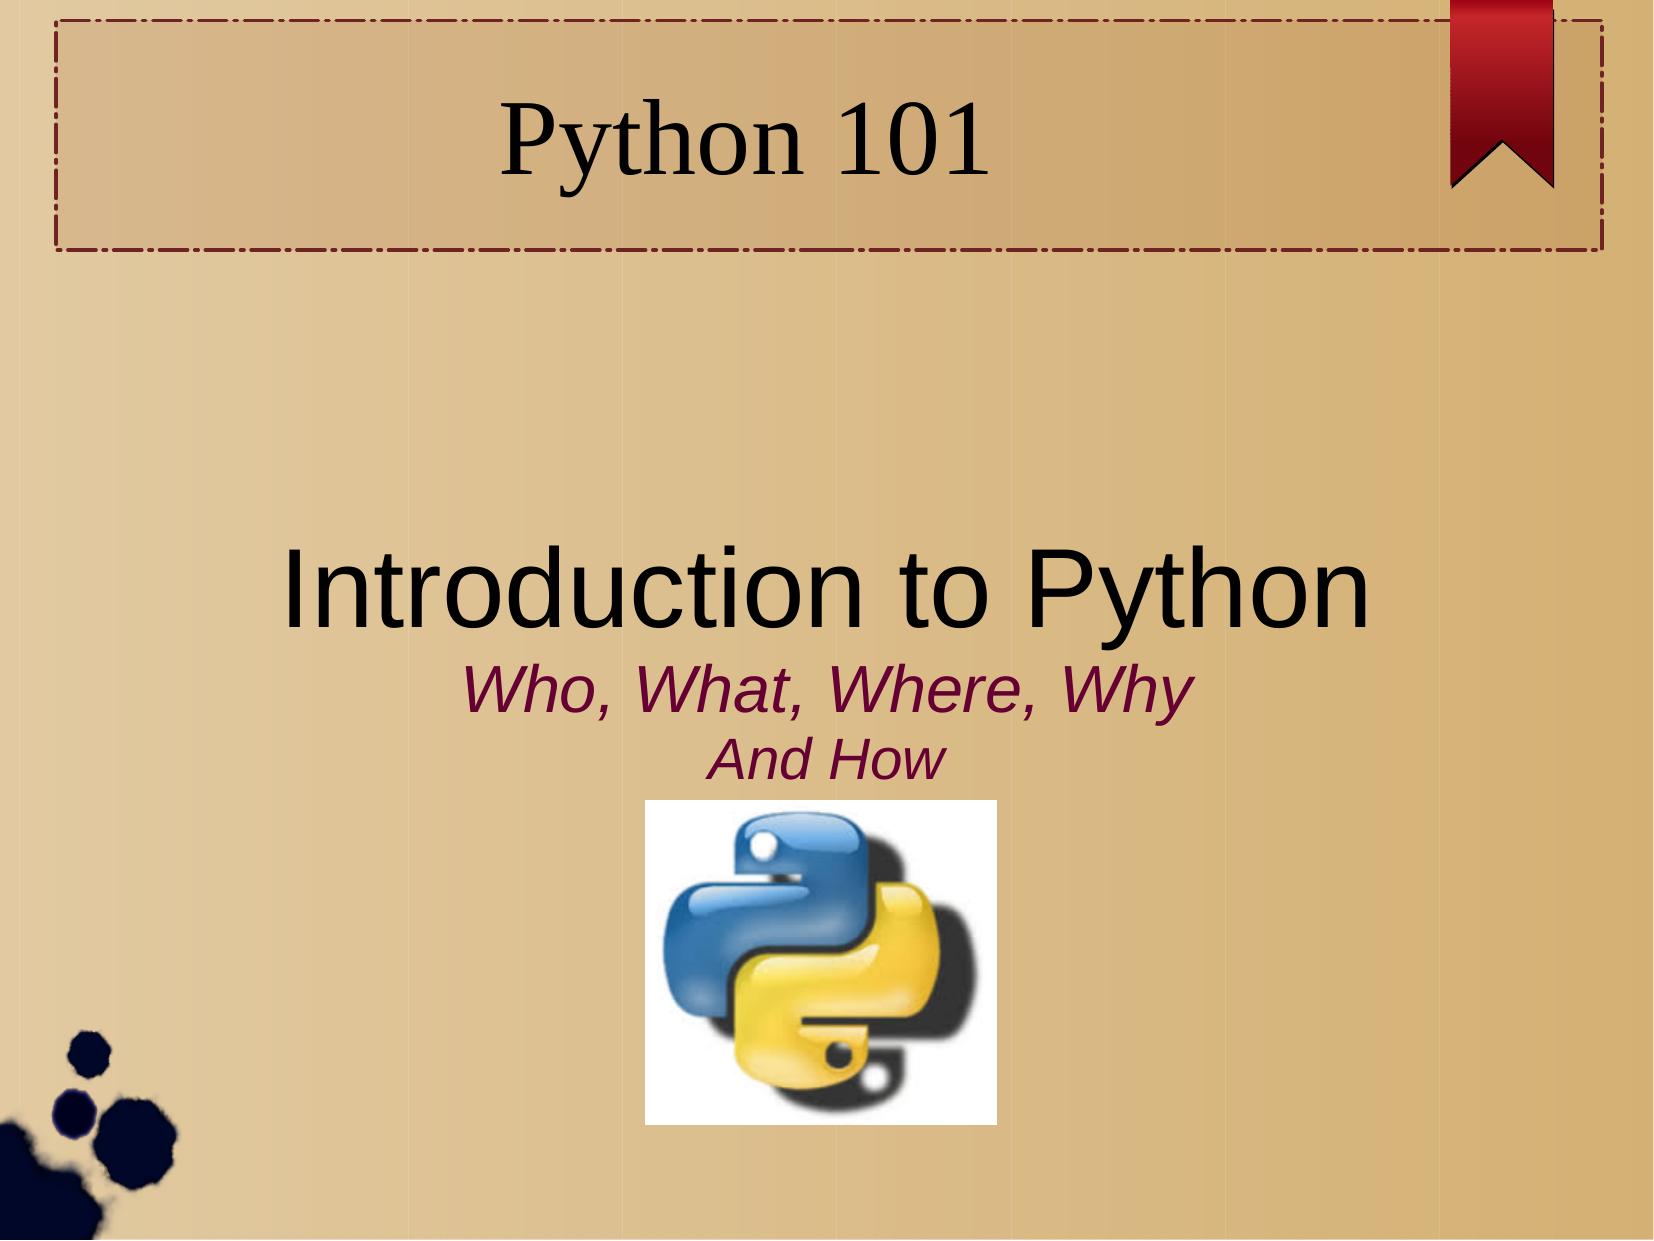

# Python 101
Introduction to Python
Who, What, Where, Why
And How